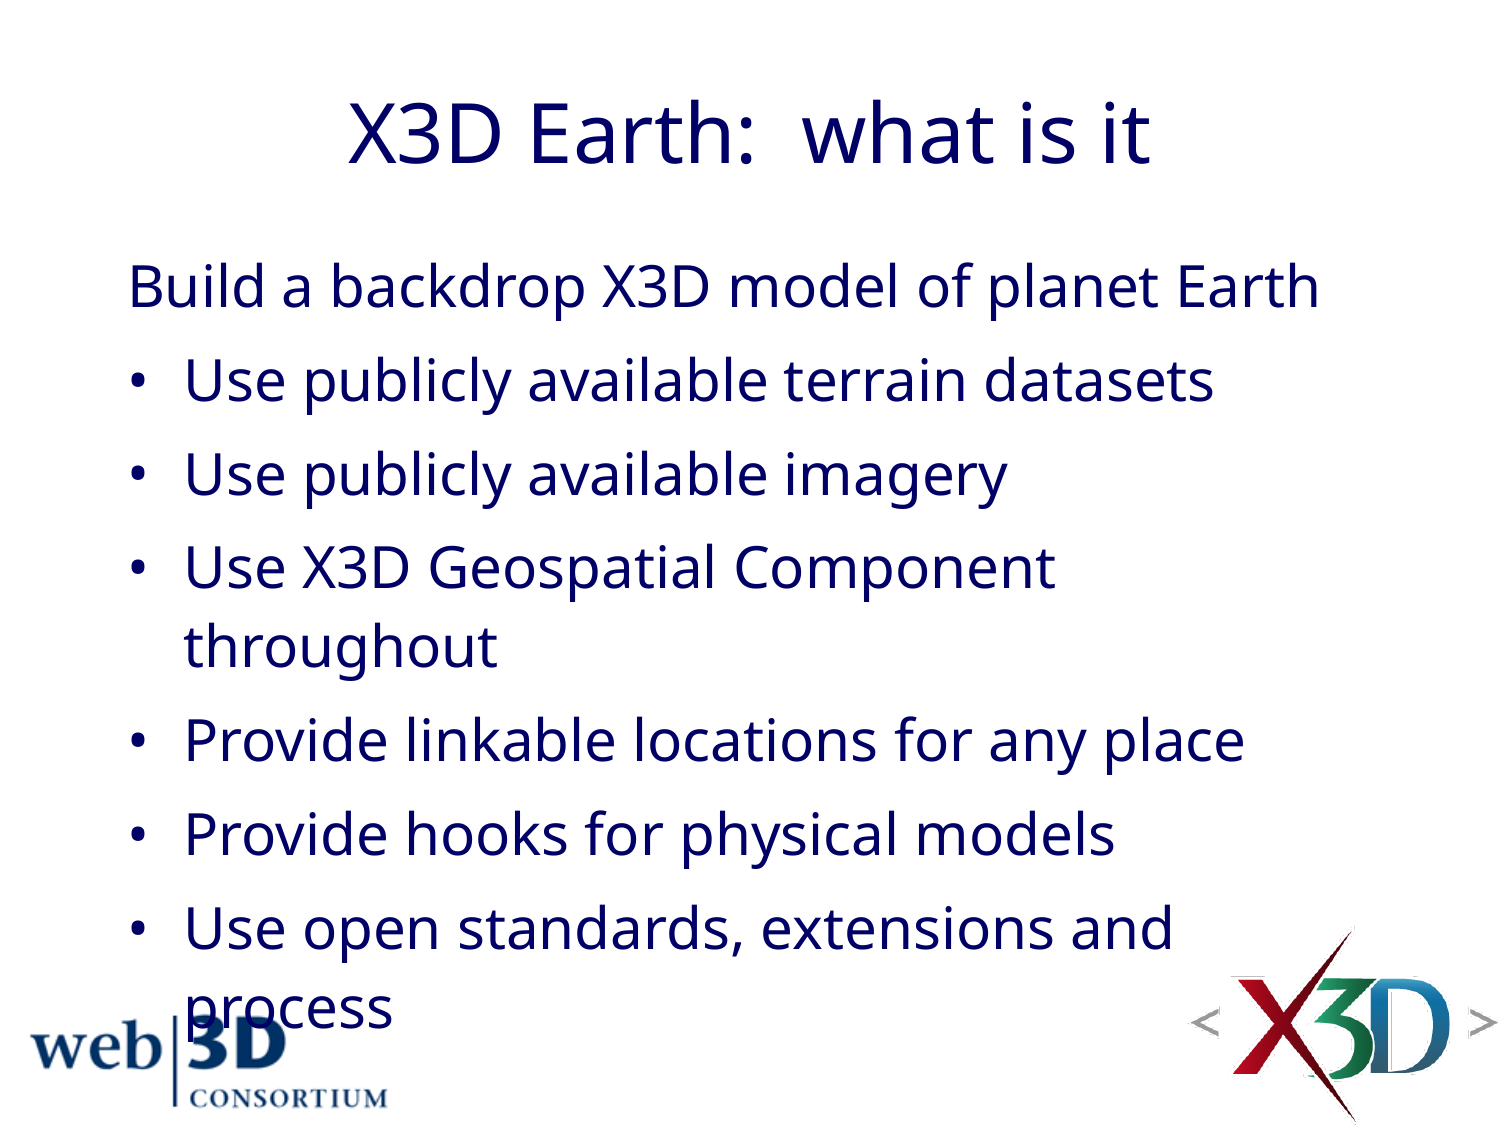

# X3D Earth: what is it
Build a backdrop X3D model of planet Earth
Use publicly available terrain datasets
Use publicly available imagery
Use X3D Geospatial Component throughout
Provide linkable locations for any place
Provide hooks for physical models
Use open standards, extensions and process